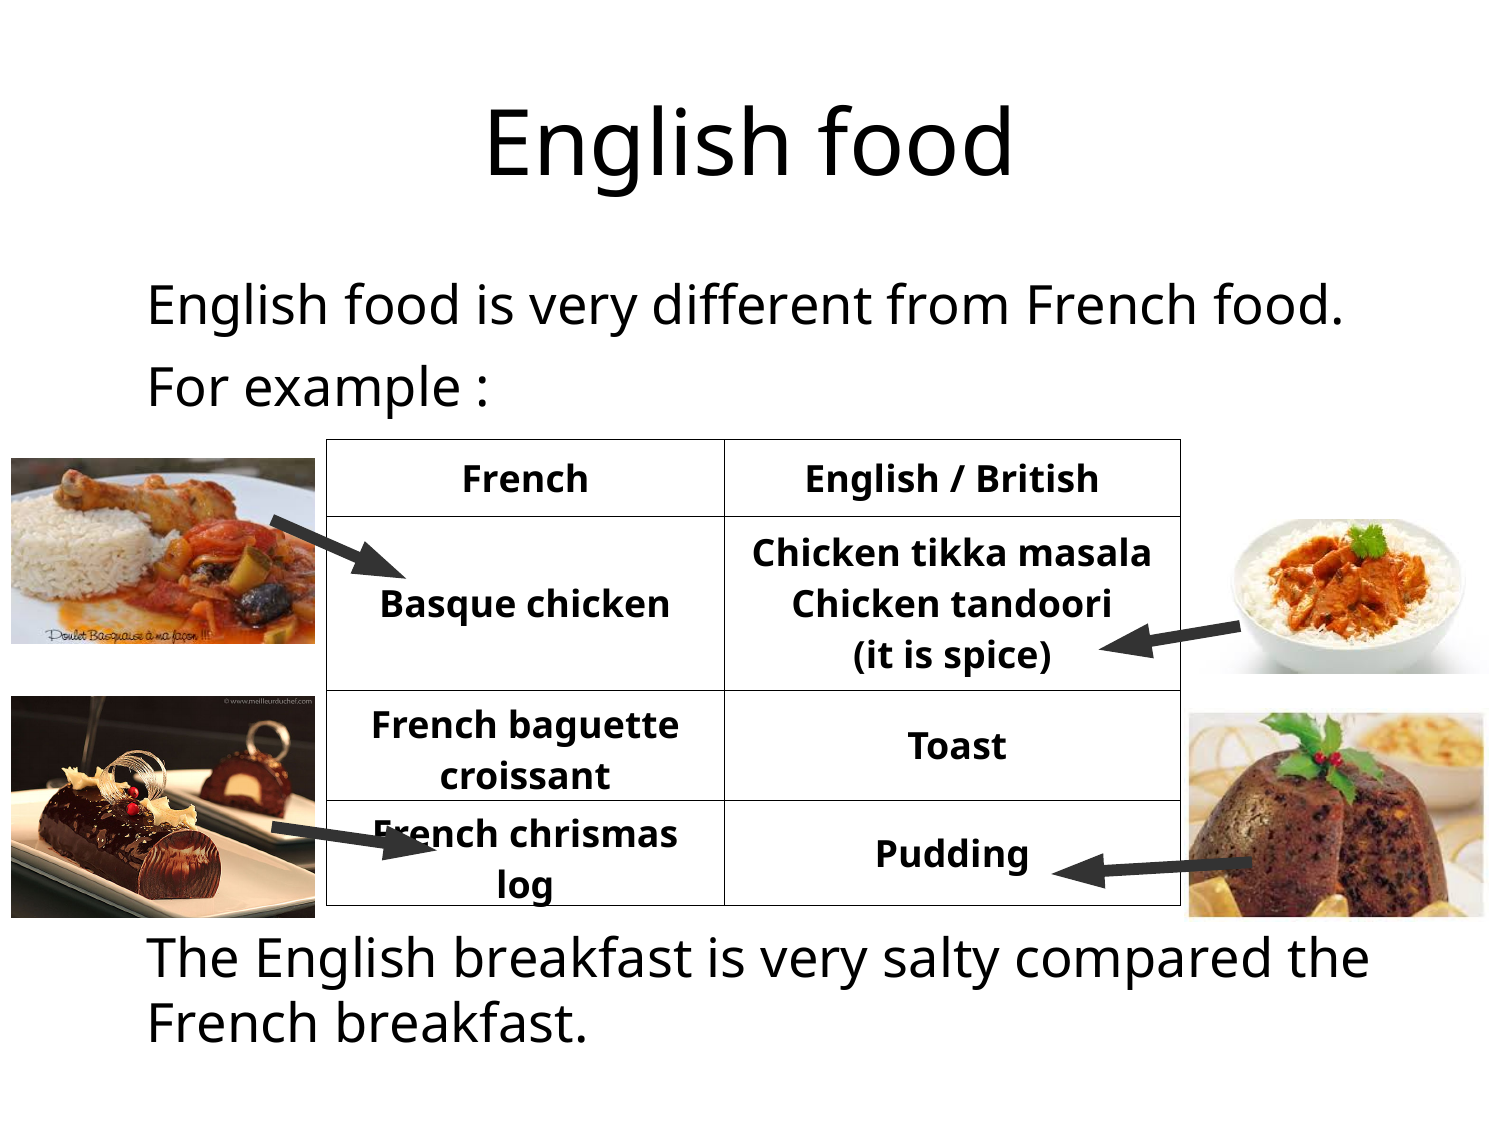

# English food
English food is very different from French food.
For example :
The English breakfast is very salty compared the French breakfast.
| French | English / British |
| --- | --- |
| Basque chicken | Chicken tikka masala Chicken tandoori (it is spice) |
| French baguette croissant | Toast |
| French chrismas log | Pudding |